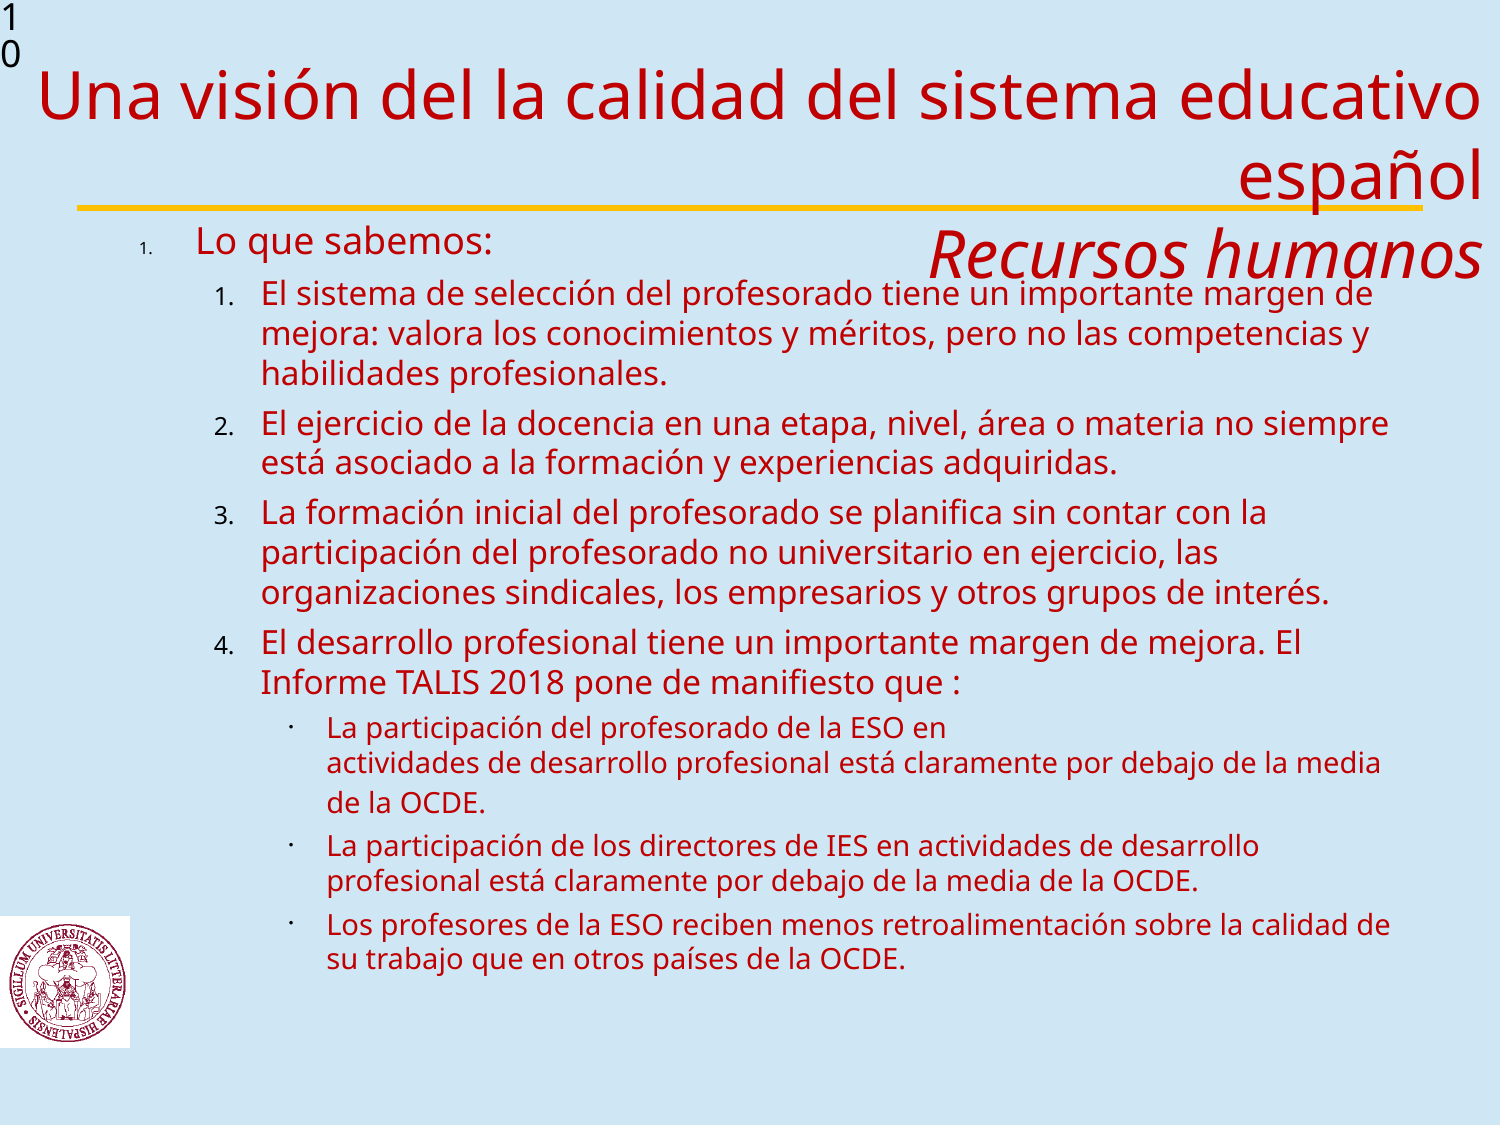

# Una visión del la calidad del sistema educativo español Recursos humanos
Lo que sabemos:
El sistema de selección del profesorado tiene un importante margen de mejora: valora los conocimientos y méritos, pero no las competencias y habilidades profesionales.
El ejercicio de la docencia en una etapa, nivel, área o materia no siempre está asociado a la formación y experiencias adquiridas.
La formación inicial del profesorado se planifica sin contar con la participación del profesorado no universitario en ejercicio, las organizaciones sindicales, los empresarios y otros grupos de interés.
El desarrollo profesional tiene un importante margen de mejora. El Informe TALIS 2018 pone de manifiesto que :
La participación del profesorado de la ESO en actividades de desarrollo profesional está claramente por debajo de la media de la OCDE.
La participación de los directores de IES en actividades de desarrollo profesional está claramente por debajo de la media de la OCDE.
Los profesores de la ESO reciben menos retroalimentación sobre la calidad de su trabajo que en otros países de la OCDE.